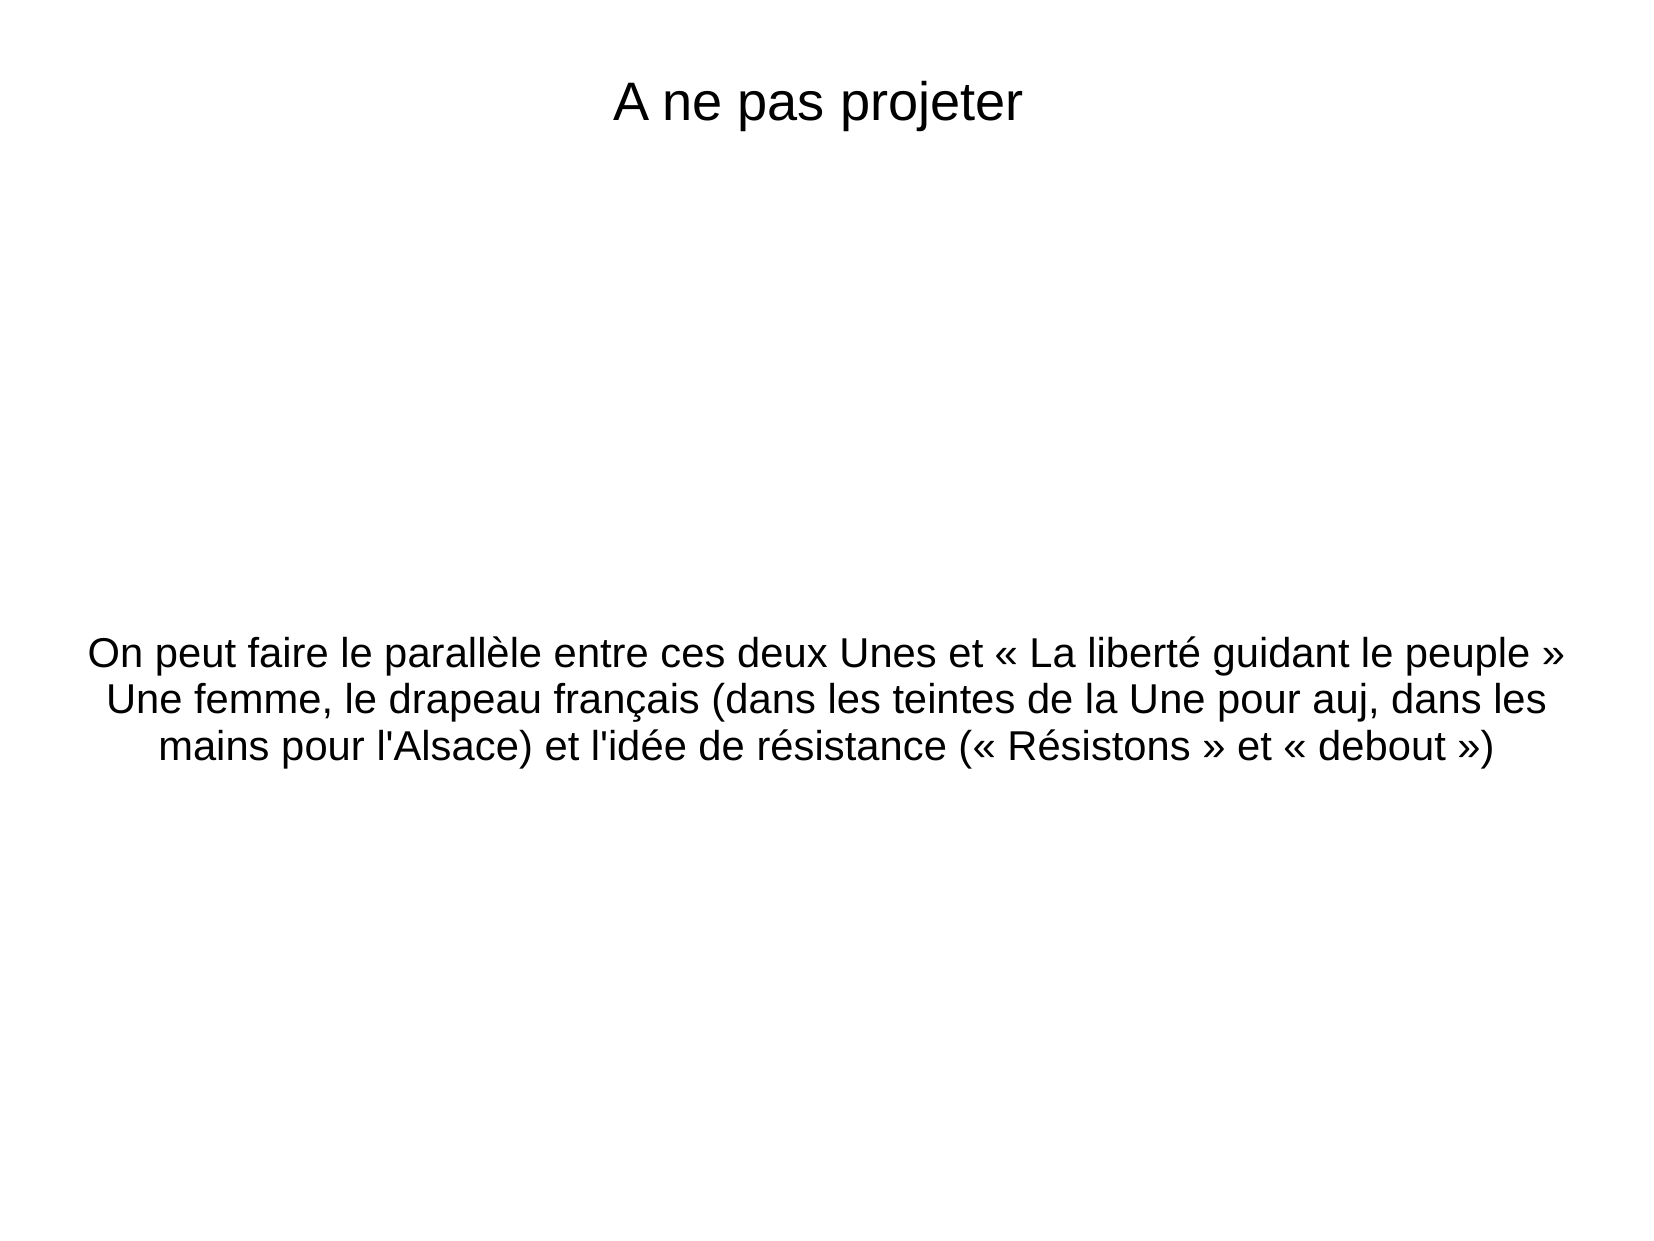

# A ne pas projeter
On peut faire le parallèle entre ces deux Unes et « La liberté guidant le peuple »
Une femme, le drapeau français (dans les teintes de la Une pour auj, dans les mains pour l'Alsace) et l'idée de résistance (« Résistons » et « debout »)